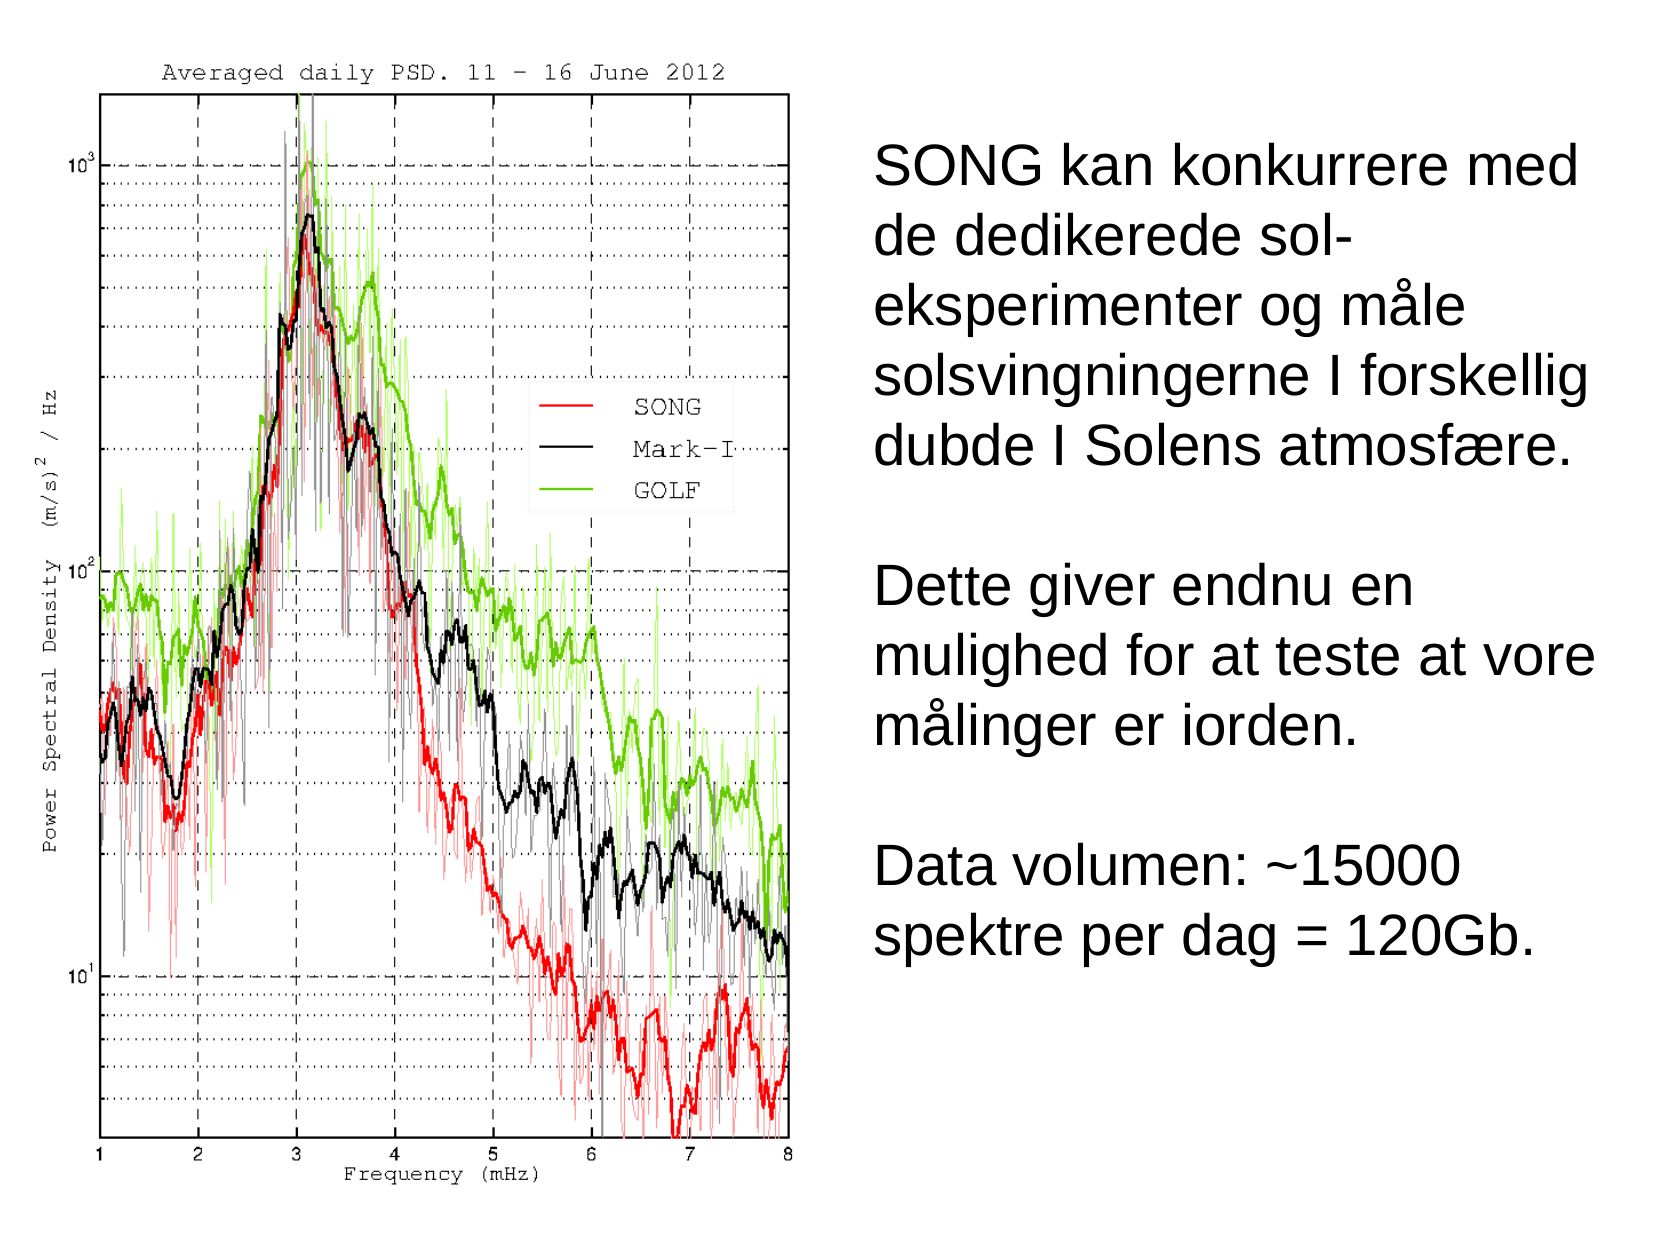

SONG kan konkurrere med
de dedikerede sol-
eksperimenter og måle
solsvingningerne I forskellig
dubde I Solens atmosfære.
Dette giver endnu en
mulighed for at teste at vore
målinger er iorden.
Data volumen: ~15000
spektre per dag = 120Gb.